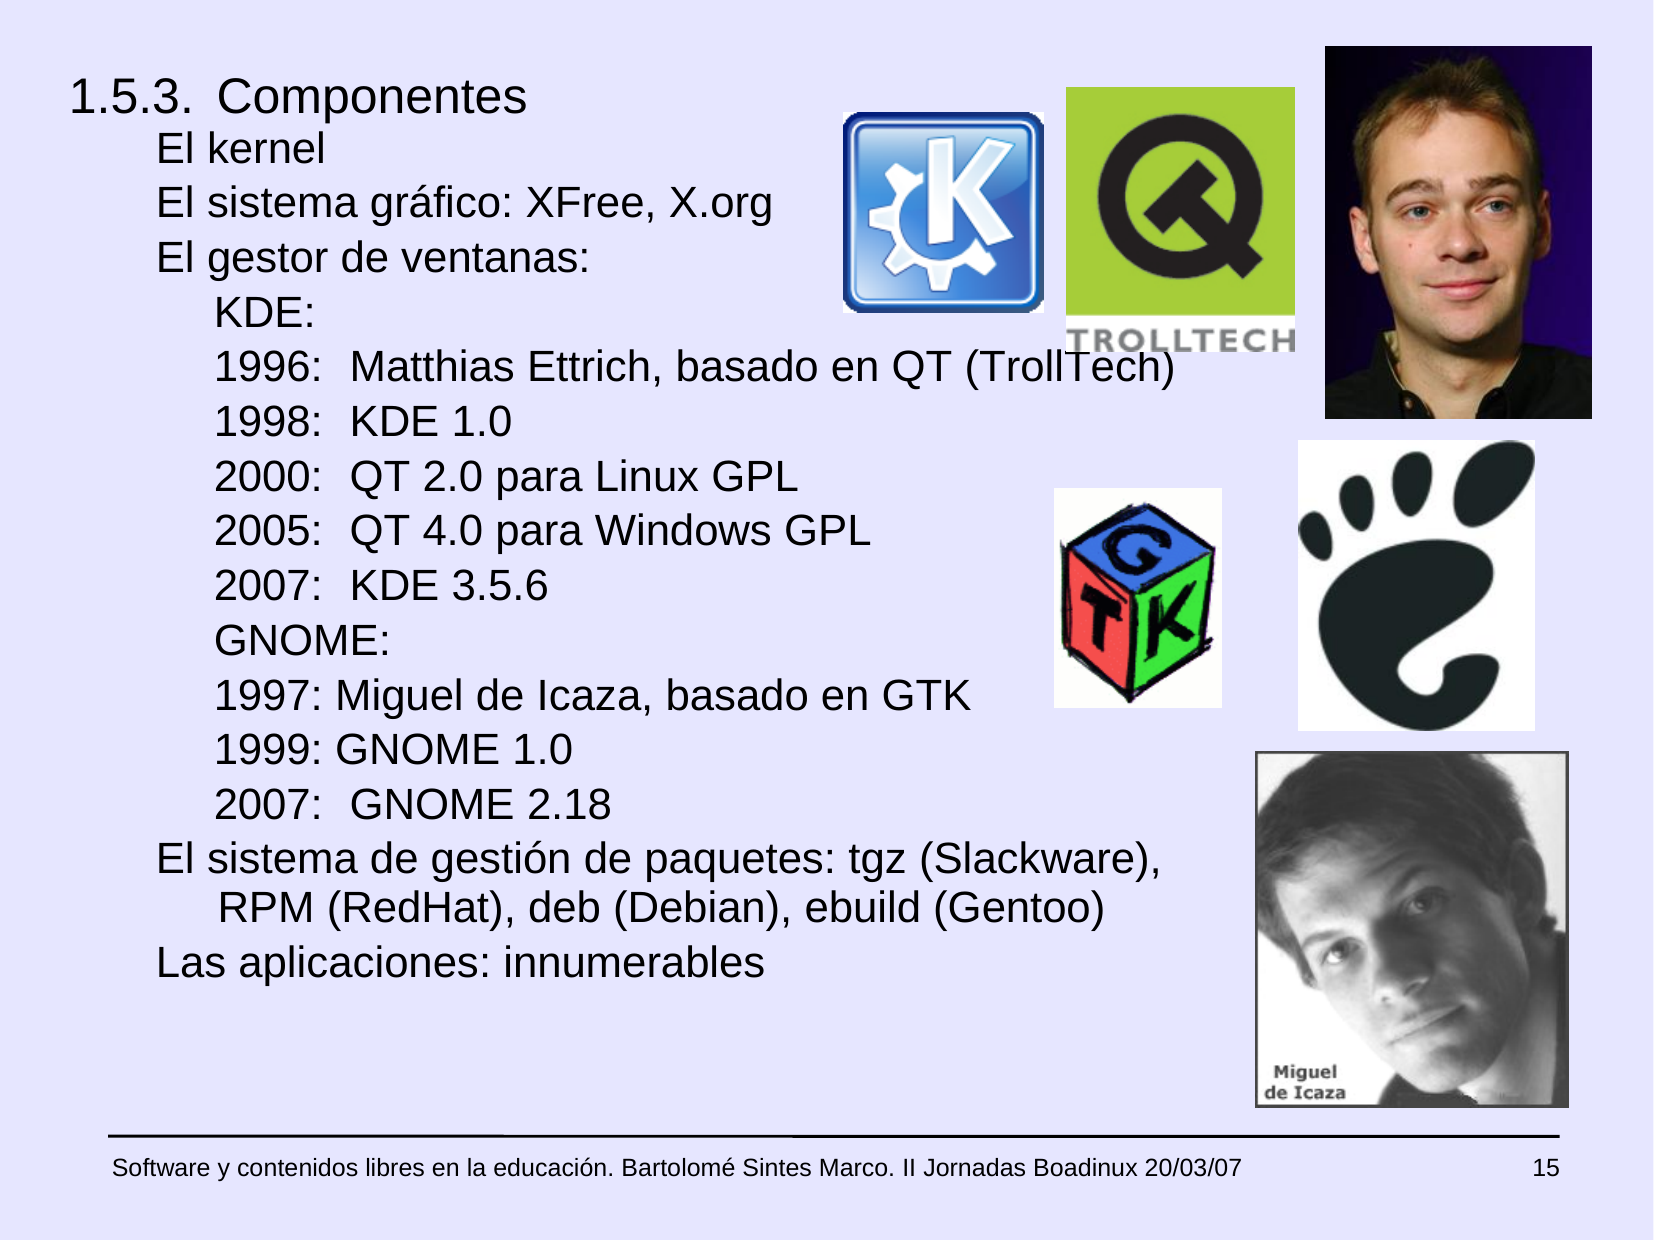

1.5.3.	Componentes
El kernel
El sistema gráfico: XFree, X.org
El gestor de ventanas:
KDE:
1996:	Matthias Ettrich, basado en QT (TrollTech)
1998:	KDE 1.0
2000:	QT 2.0 para Linux GPL
2005:	QT 4.0 para Windows GPL
2007:	KDE 3.5.6
GNOME:
1997: Miguel de Icaza, basado en GTK
1999: GNOME 1.0
2007:	GNOME 2.18
El sistema de gestión de paquetes: tgz (Slackware), RPM (RedHat), deb (Debian), ebuild (Gentoo)
Las aplicaciones: innumerables